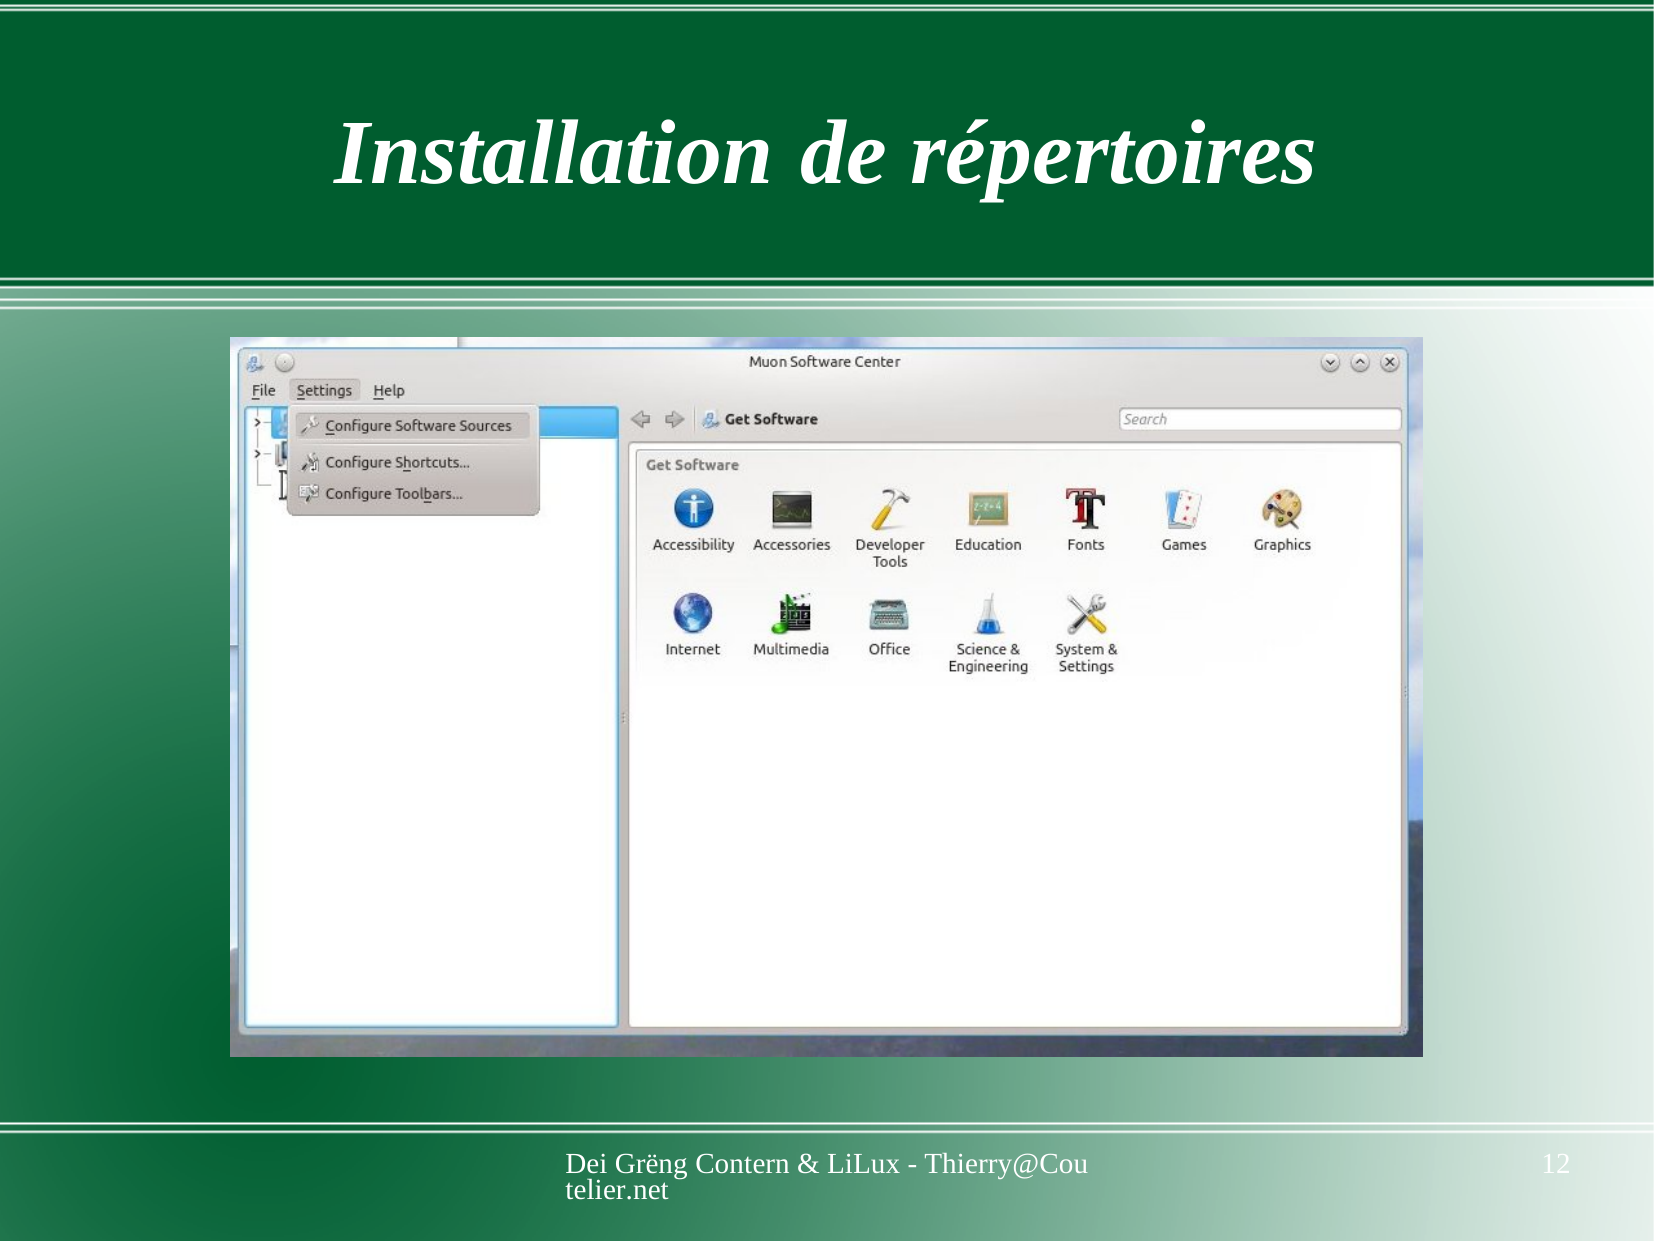

# Installation	 de répertoires
Dei Grëng Contern & LiLux - Thierry@Coutelier.net
12